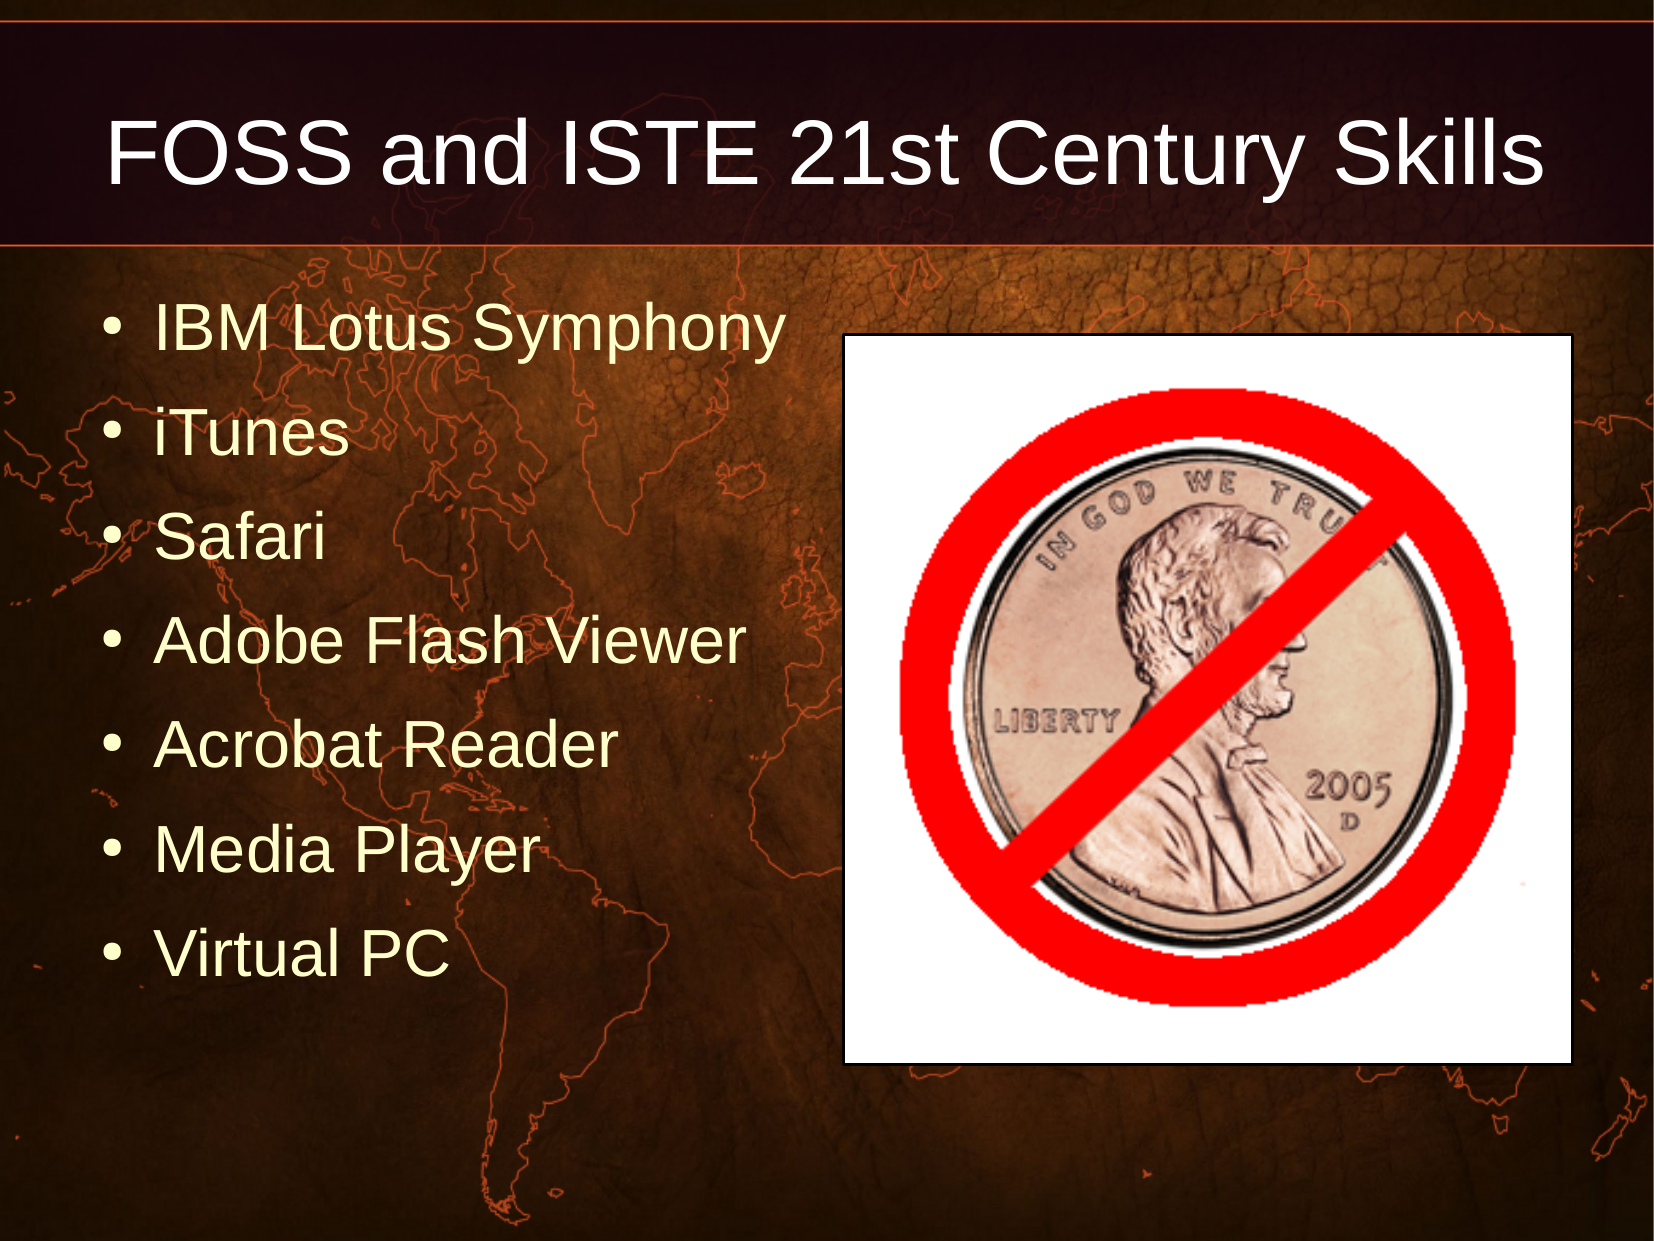

# FOSS and ISTE 21st Century Skills
IBM Lotus Symphony
iTunes
Safari
Adobe Flash Viewer
Acrobat Reader
Media Player
Virtual PC